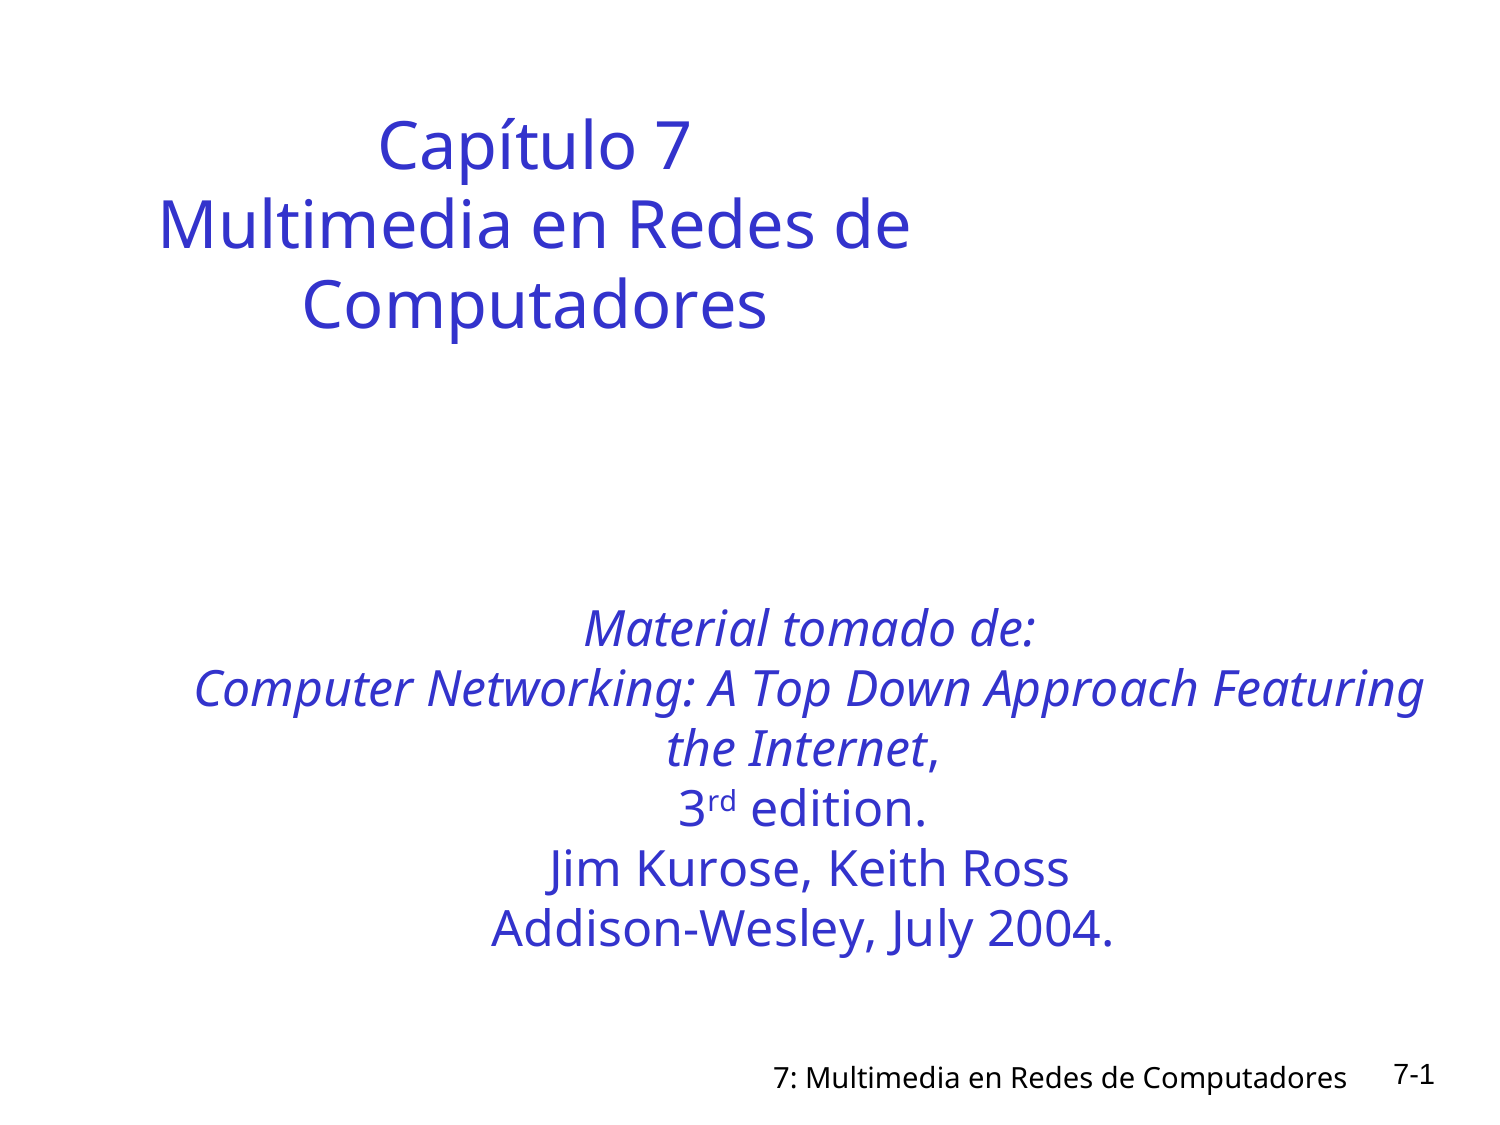

Capítulo 7
Multimedia en Redes de Computadores
Material tomado de:
Computer Networking: A Top Down Approach Featuring the Internet,
3rd edition.
Jim Kurose, Keith Ross
Addison-Wesley, July 2004.
1